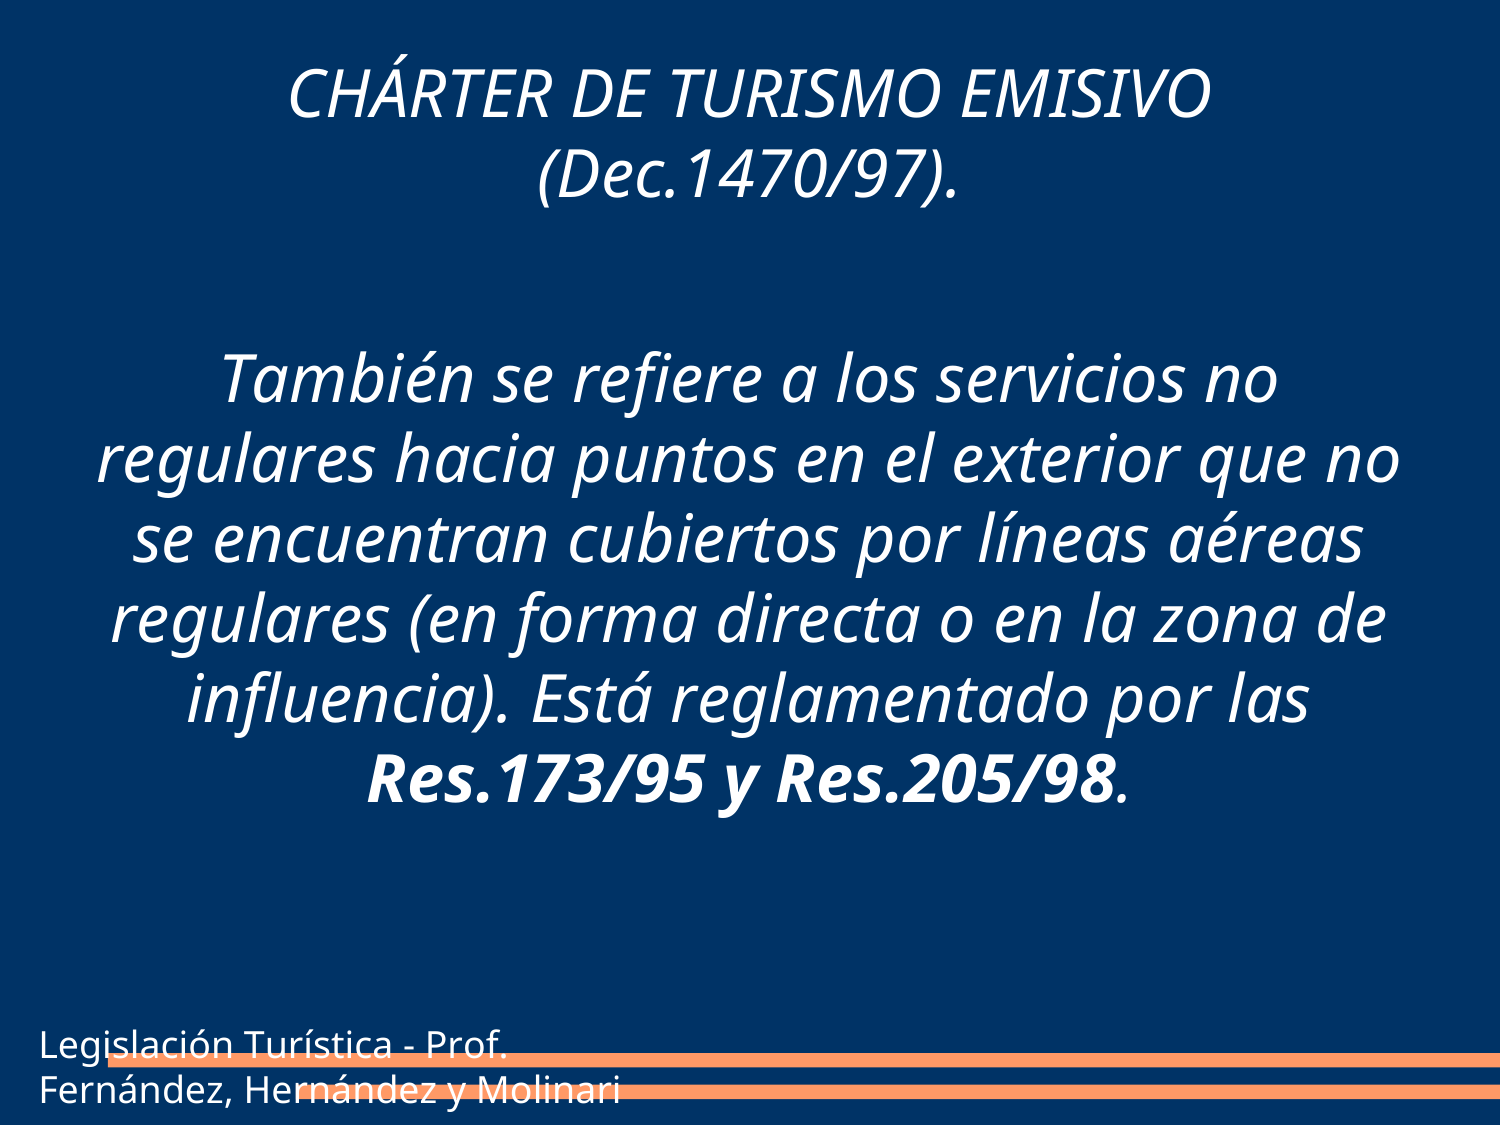

# CHÁRTER DE TURISMO EMISIVO (Dec.1470/97).
También se refiere a los servicios no regulares hacia puntos en el exterior que no se encuentran cubiertos por líneas aéreas regulares (en forma directa o en la zona de influencia). Está reglamentado por las Res.173/95 y Res.205/98.
Legislación Turística - Prof. Fernández, Hernández y Molinari